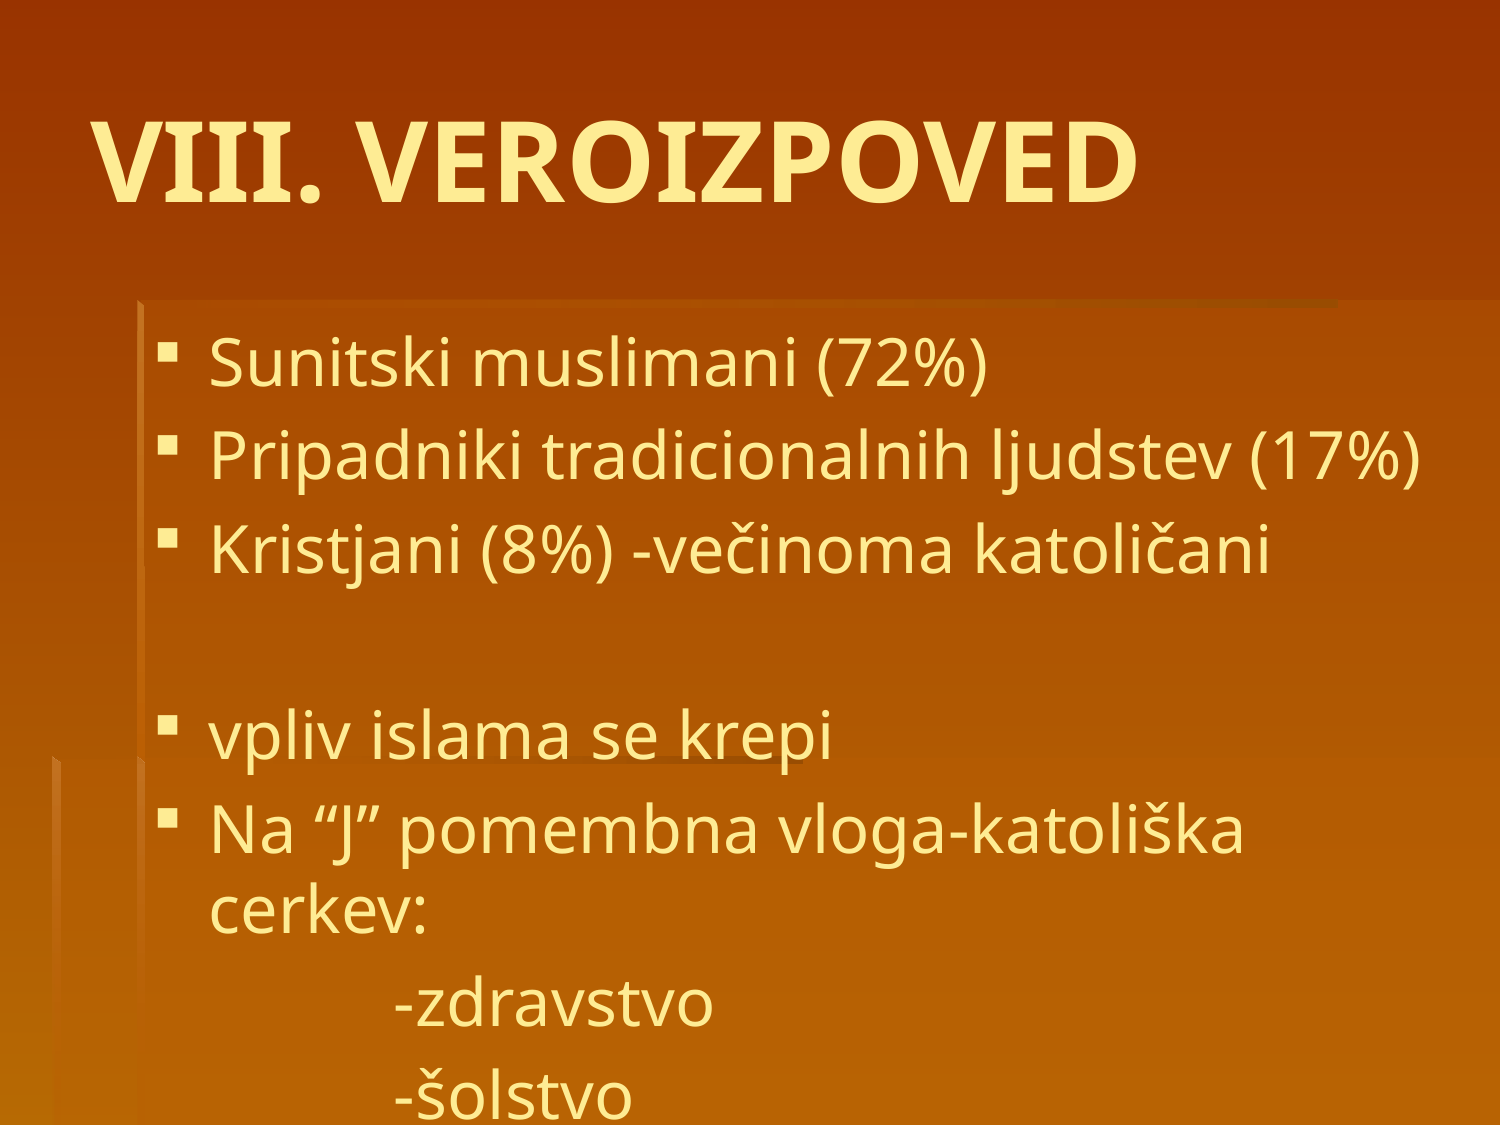

# VEROIZPOVED
Sunitski muslimani (72%)
Pripadniki tradicionalnih ljudstev (17%)
Kristjani (8%) -večinoma katoličani
vpliv islama se krepi
Na “J” pomembna vloga-katoliška cerkev:
 -zdravstvo
 -šolstvo